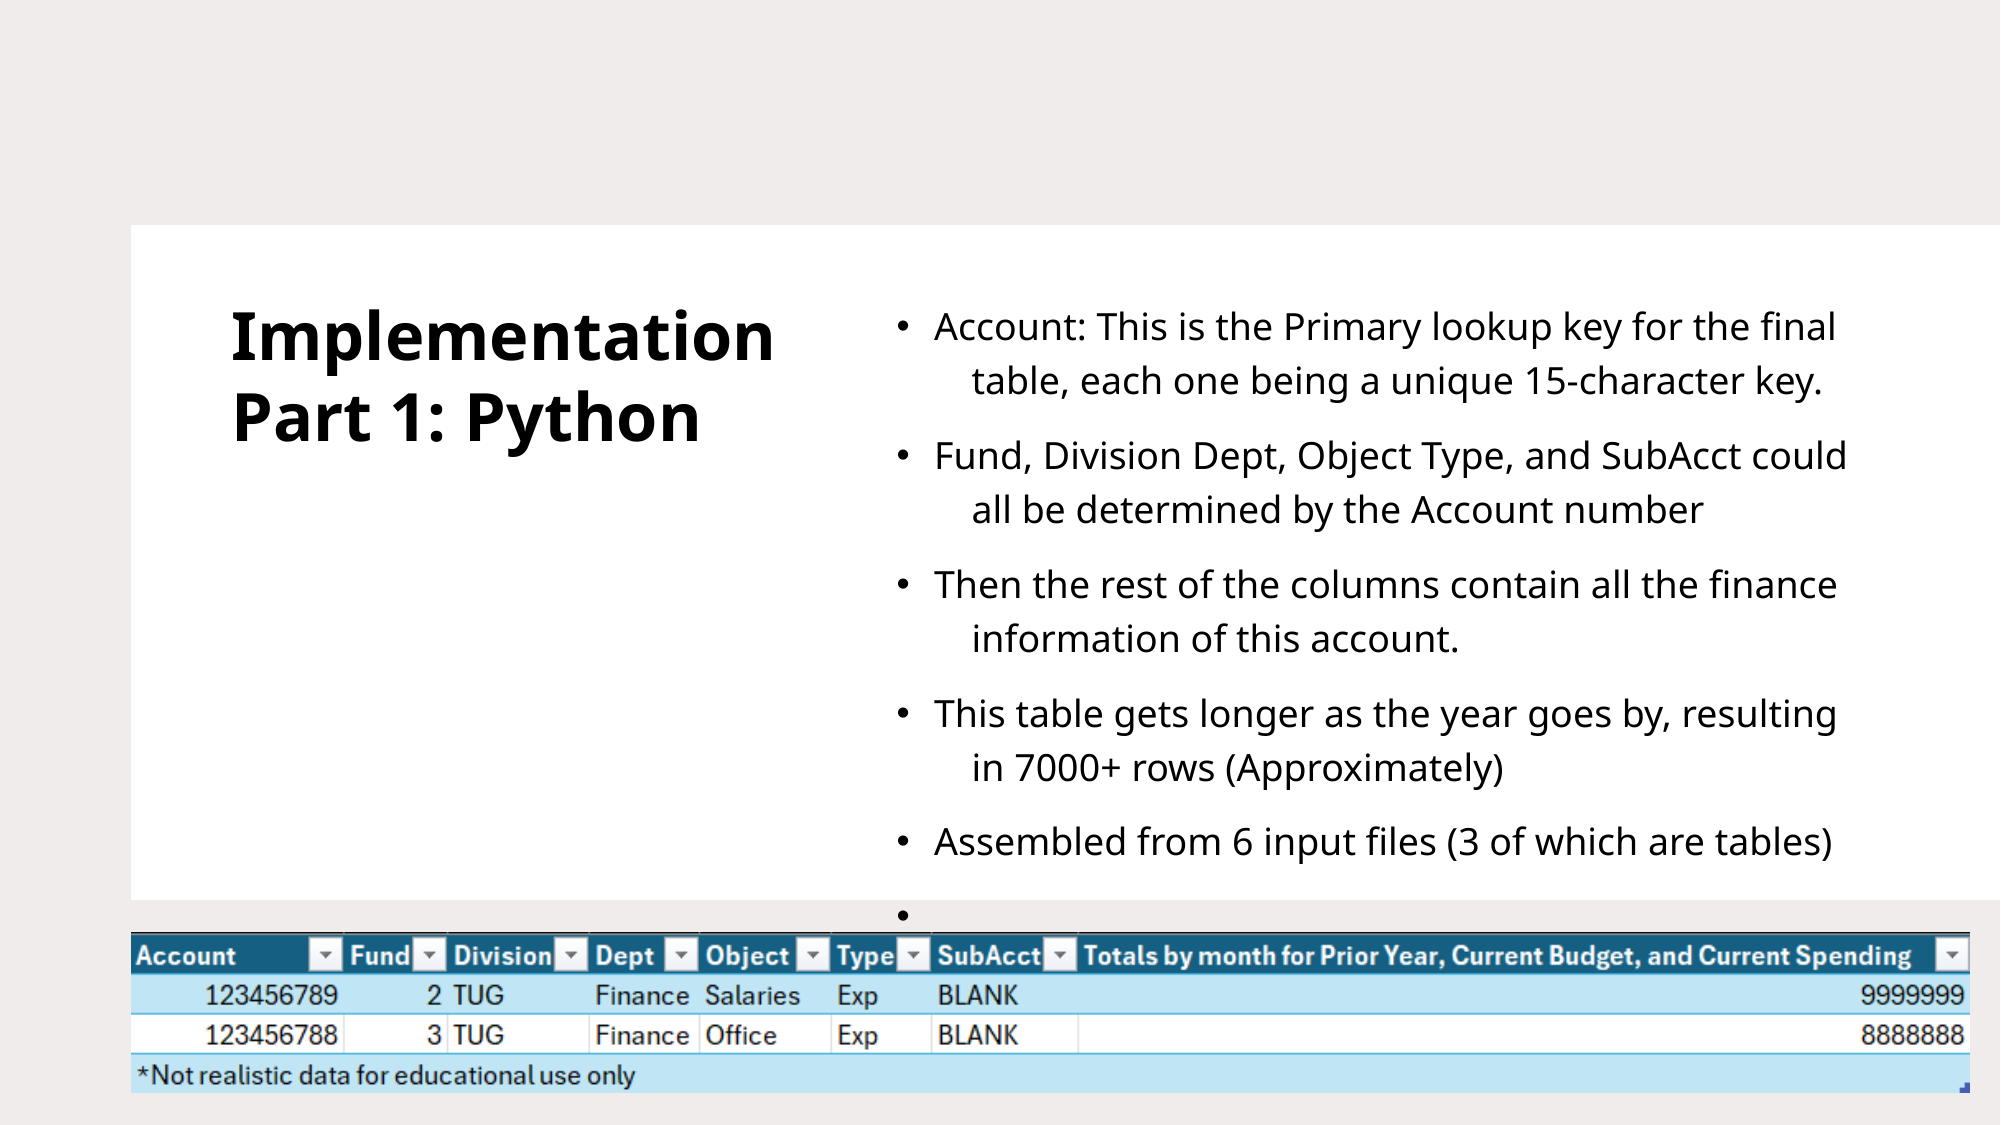

# Implementation Part 1: Python
Account: This is the Primary lookup key for the final table, each one being a unique 15-character key.
Fund, Division Dept, Object Type, and SubAcct could all be determined by the Account number
Then the rest of the columns contain all the finance information of this account.
This table gets longer as the year goes by, resulting in 7000+ rows (Approximately)
Assembled from 6 input files (3 of which are tables)